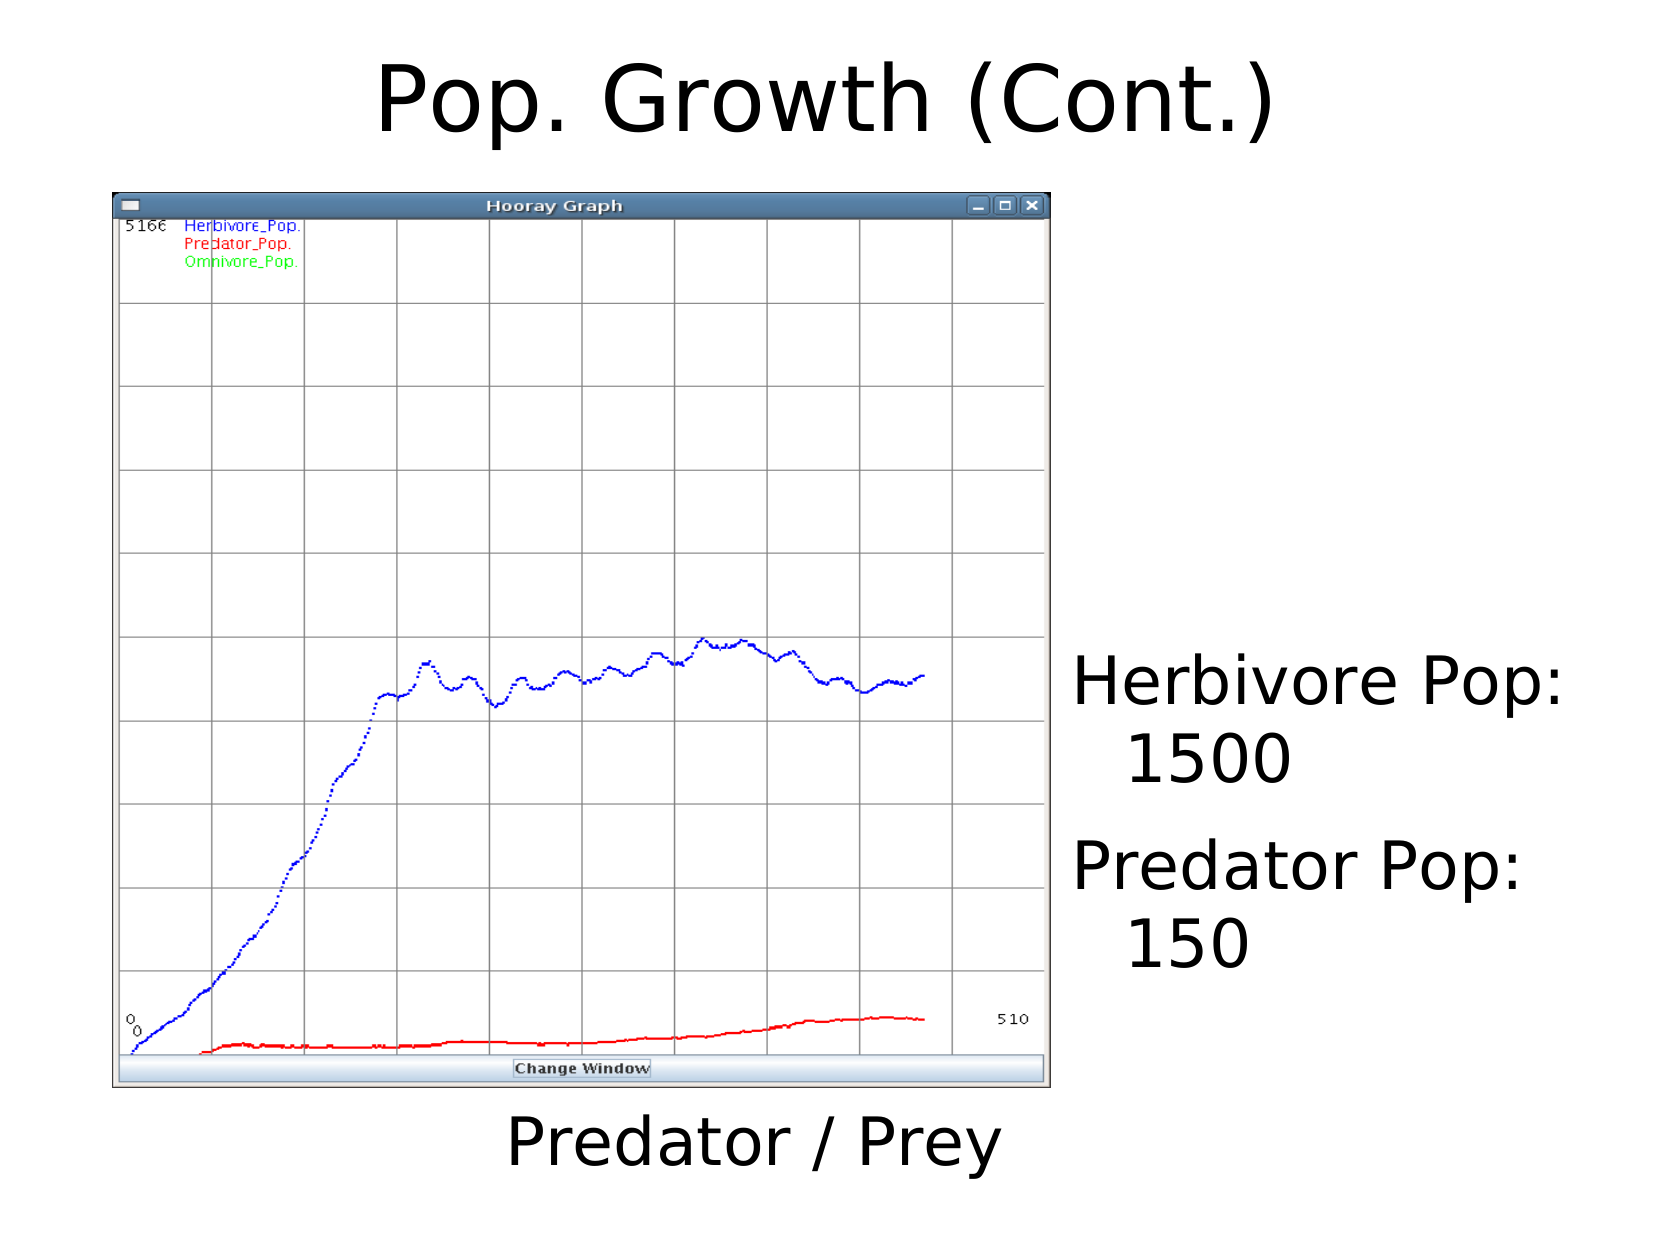

# Pop. Growth (Cont.)
Herbivore Pop: 1500
Predator Pop: 150
Predator / Prey